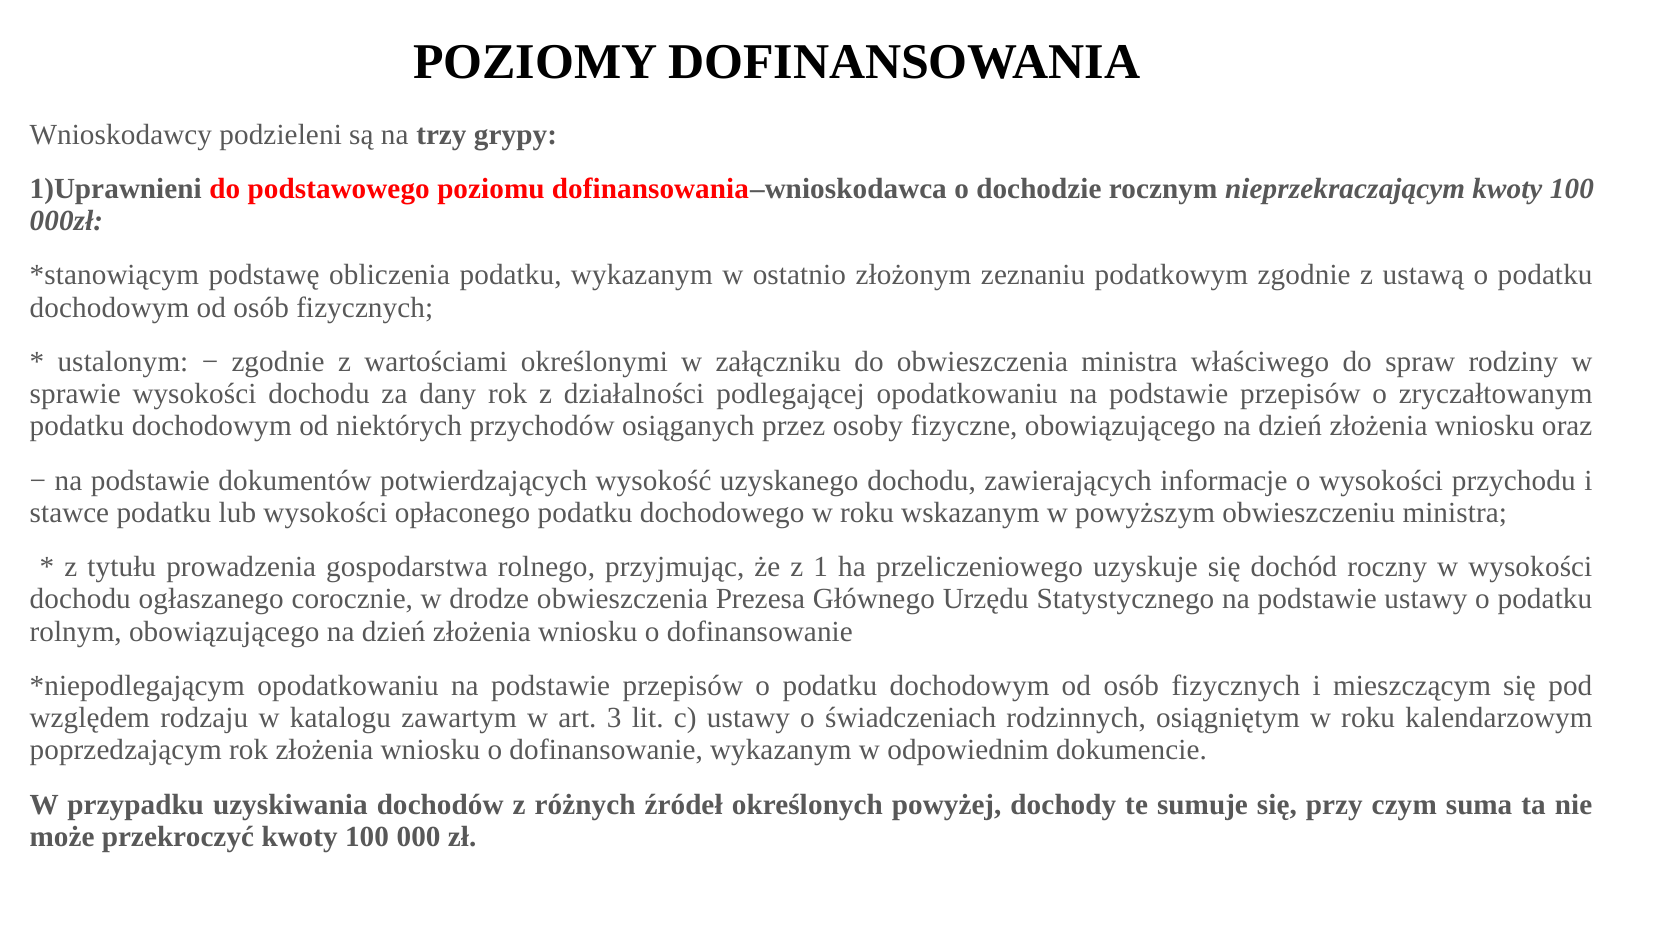

# POZIOMY DOFINANSOWANIA
Wnioskodawcy podzieleni są na trzy grypy:
1)Uprawnieni do podstawowego poziomu dofinansowania–wnioskodawca o dochodzie rocznym nieprzekraczającym kwoty 100 000zł:
*stanowiącym podstawę obliczenia podatku, wykazanym w ostatnio złożonym zeznaniu podatkowym zgodnie z ustawą o podatku dochodowym od osób fizycznych;
* ustalonym: − zgodnie z wartościami określonymi w załączniku do obwieszczenia ministra właściwego do spraw rodziny w sprawie wysokości dochodu za dany rok z działalności podlegającej opodatkowaniu na podstawie przepisów o zryczałtowanym podatku dochodowym od niektórych przychodów osiąganych przez osoby fizyczne, obowiązującego na dzień złożenia wniosku oraz
− na podstawie dokumentów potwierdzających wysokość uzyskanego dochodu, zawierających informacje o wysokości przychodu i stawce podatku lub wysokości opłaconego podatku dochodowego w roku wskazanym w powyższym obwieszczeniu ministra;
 * z tytułu prowadzenia gospodarstwa rolnego, przyjmując, że z 1 ha przeliczeniowego uzyskuje się dochód roczny w wysokości dochodu ogłaszanego corocznie, w drodze obwieszczenia Prezesa Głównego Urzędu Statystycznego na podstawie ustawy o podatku rolnym, obowiązującego na dzień złożenia wniosku o dofinansowanie
*niepodlegającym opodatkowaniu na podstawie przepisów o podatku dochodowym od osób fizycznych i mieszczącym się pod względem rodzaju w katalogu zawartym w art. 3 lit. c) ustawy o świadczeniach rodzinnych, osiągniętym w roku kalendarzowym poprzedzającym rok złożenia wniosku o dofinansowanie, wykazanym w odpowiednim dokumencie.
W przypadku uzyskiwania dochodów z różnych źródeł określonych powyżej, dochody te sumuje się, przy czym suma ta nie może przekroczyć kwoty 100 000 zł.